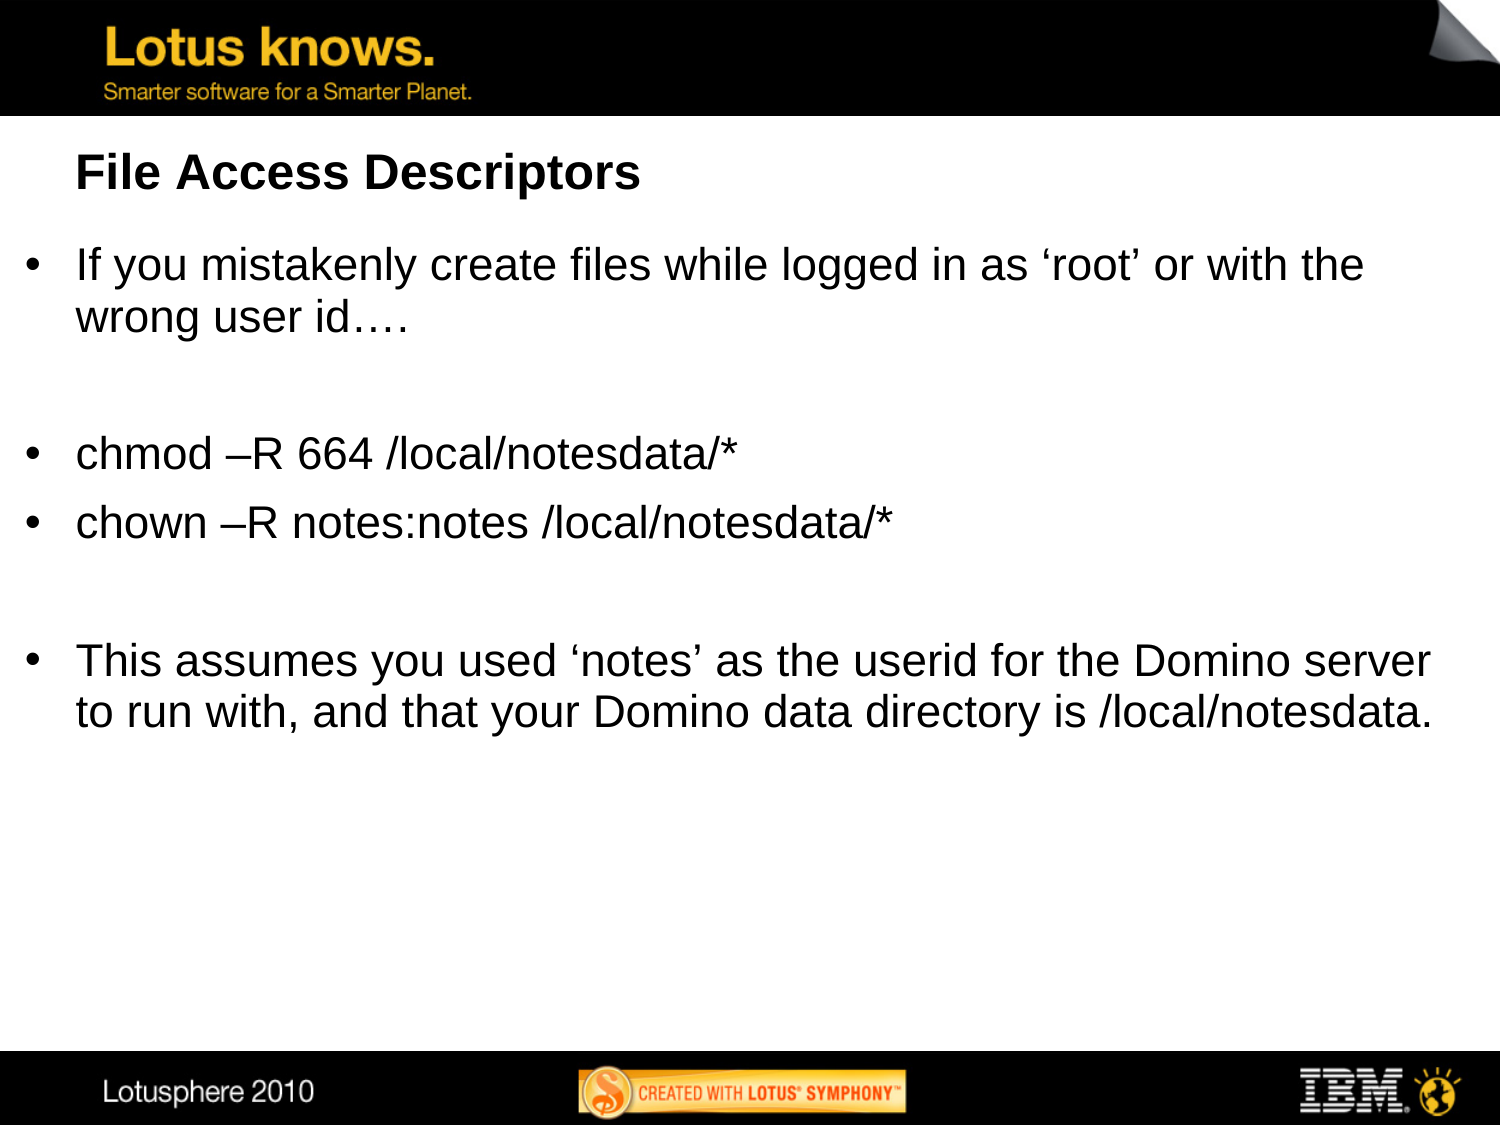

# File Access Descriptors
If you mistakenly create files while logged in as ‘root’ or with the wrong user id….
chmod –R 664 /local/notesdata/*
chown –R notes:notes /local/notesdata/*
This assumes you used ‘notes’ as the userid for the Domino server to run with, and that your Domino data directory is /local/notesdata.